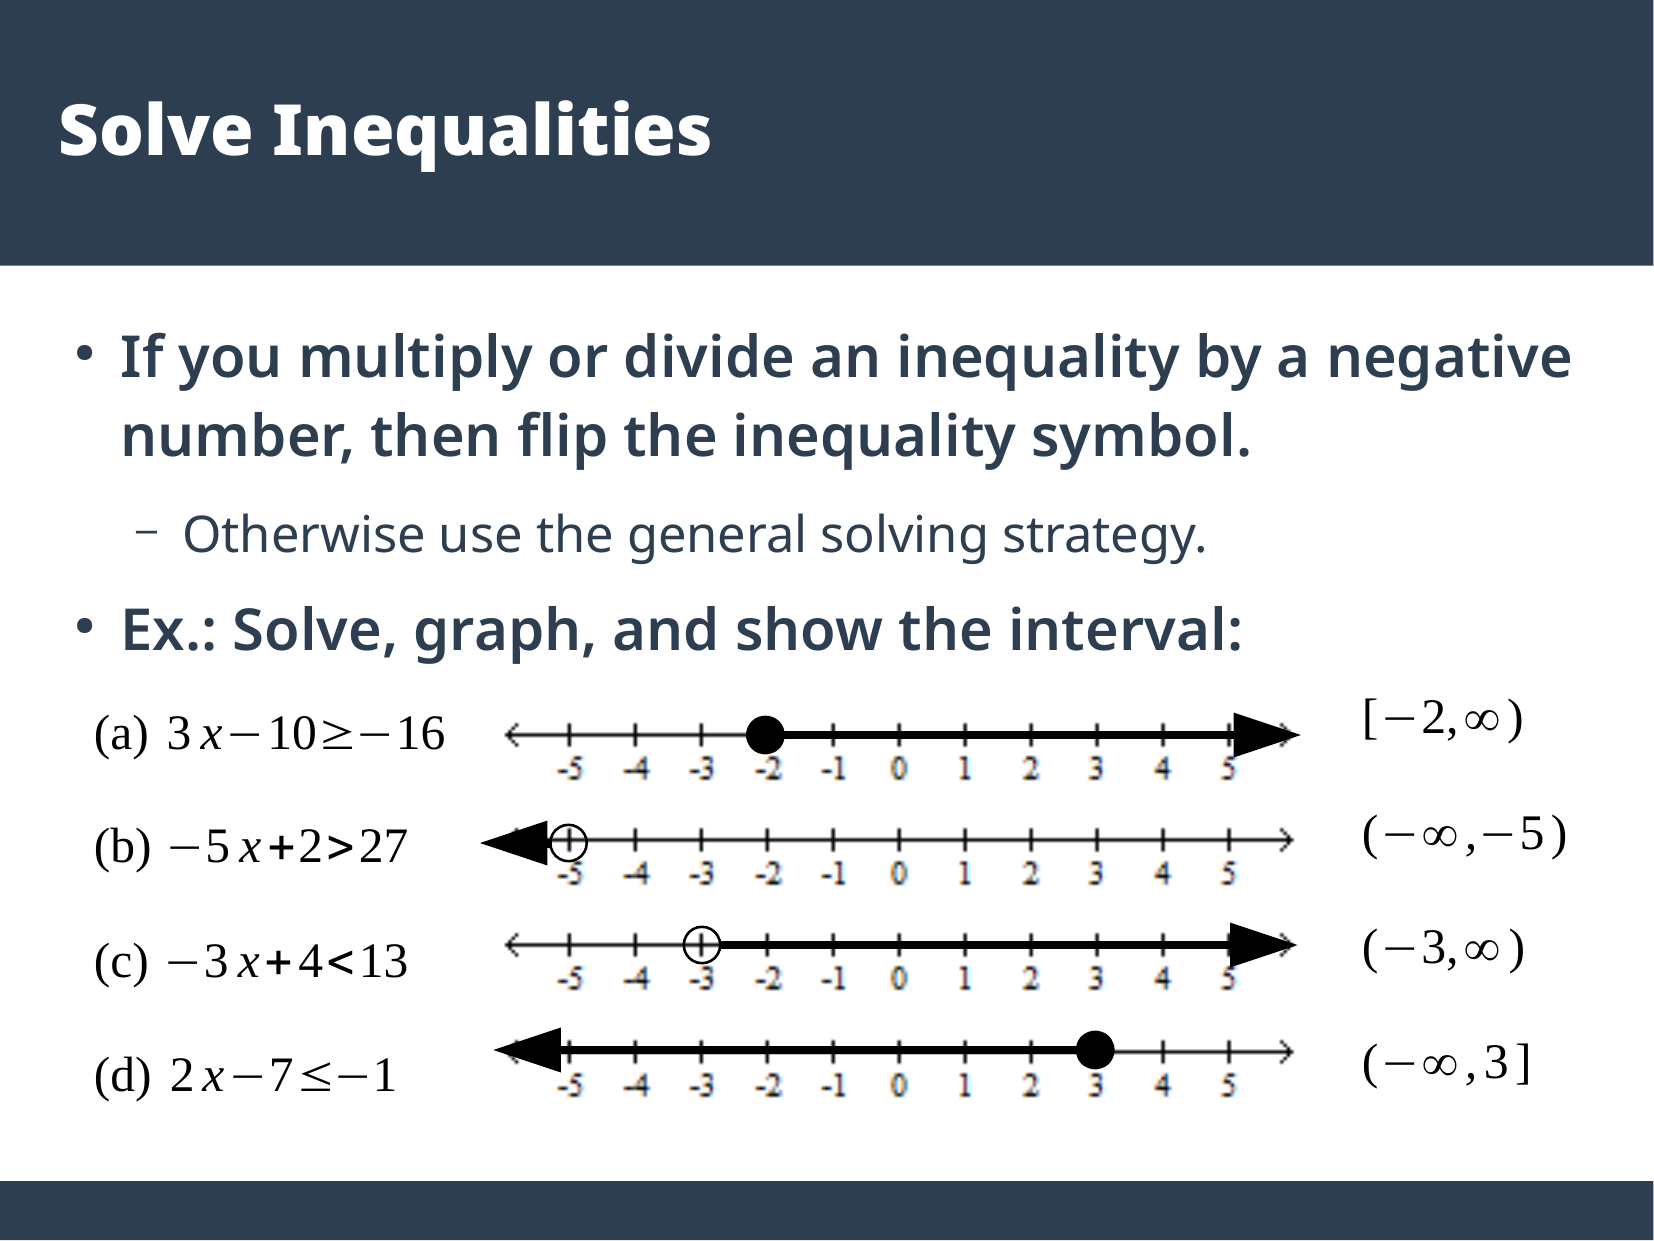

# Solve Inequalities
If you multiply or divide an inequality by a negative number, then flip the inequality symbol.
Otherwise use the general solving strategy.
Ex.: Solve, graph, and show the interval: